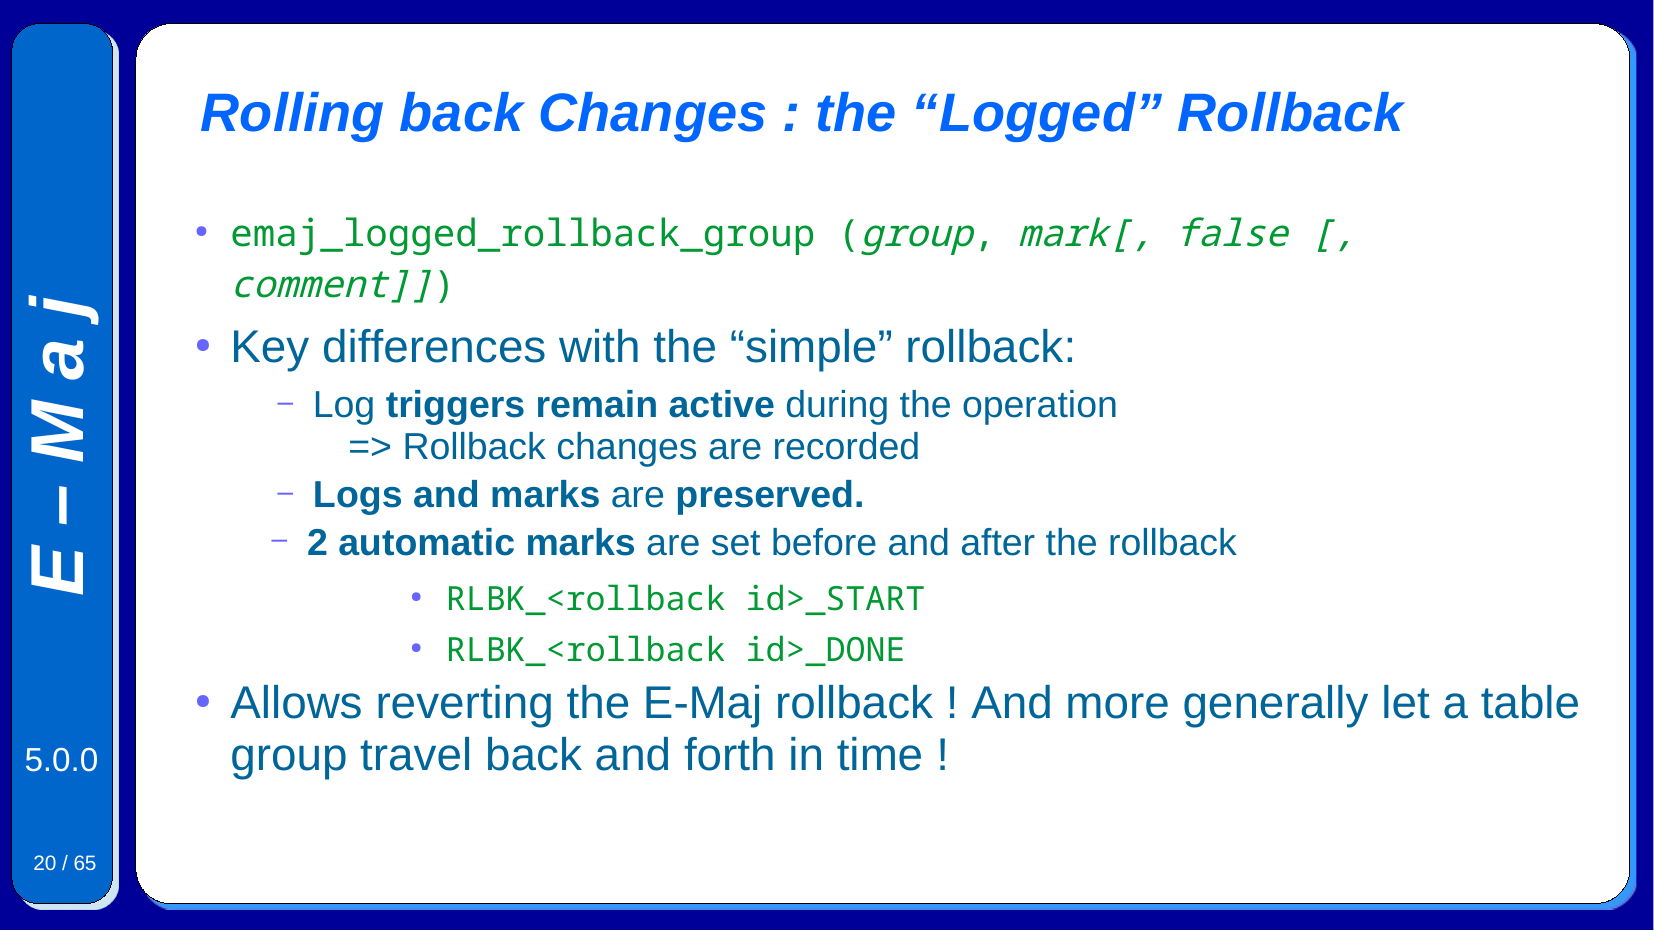

# Rolling back Changes : the “Logged” Rollback
emaj_logged_rollback_group (group, mark[, false [, comment]])
Key differences with the “simple” rollback:
Log triggers remain active during the operation
=> Rollback changes are recorded
Logs and marks are preserved.
2 automatic marks are set before and after the rollback
RLBK_<rollback id>_START
RLBK_<rollback id>_DONE
Allows reverting the E-Maj rollback ! And more generally let a table group travel back and forth in time !